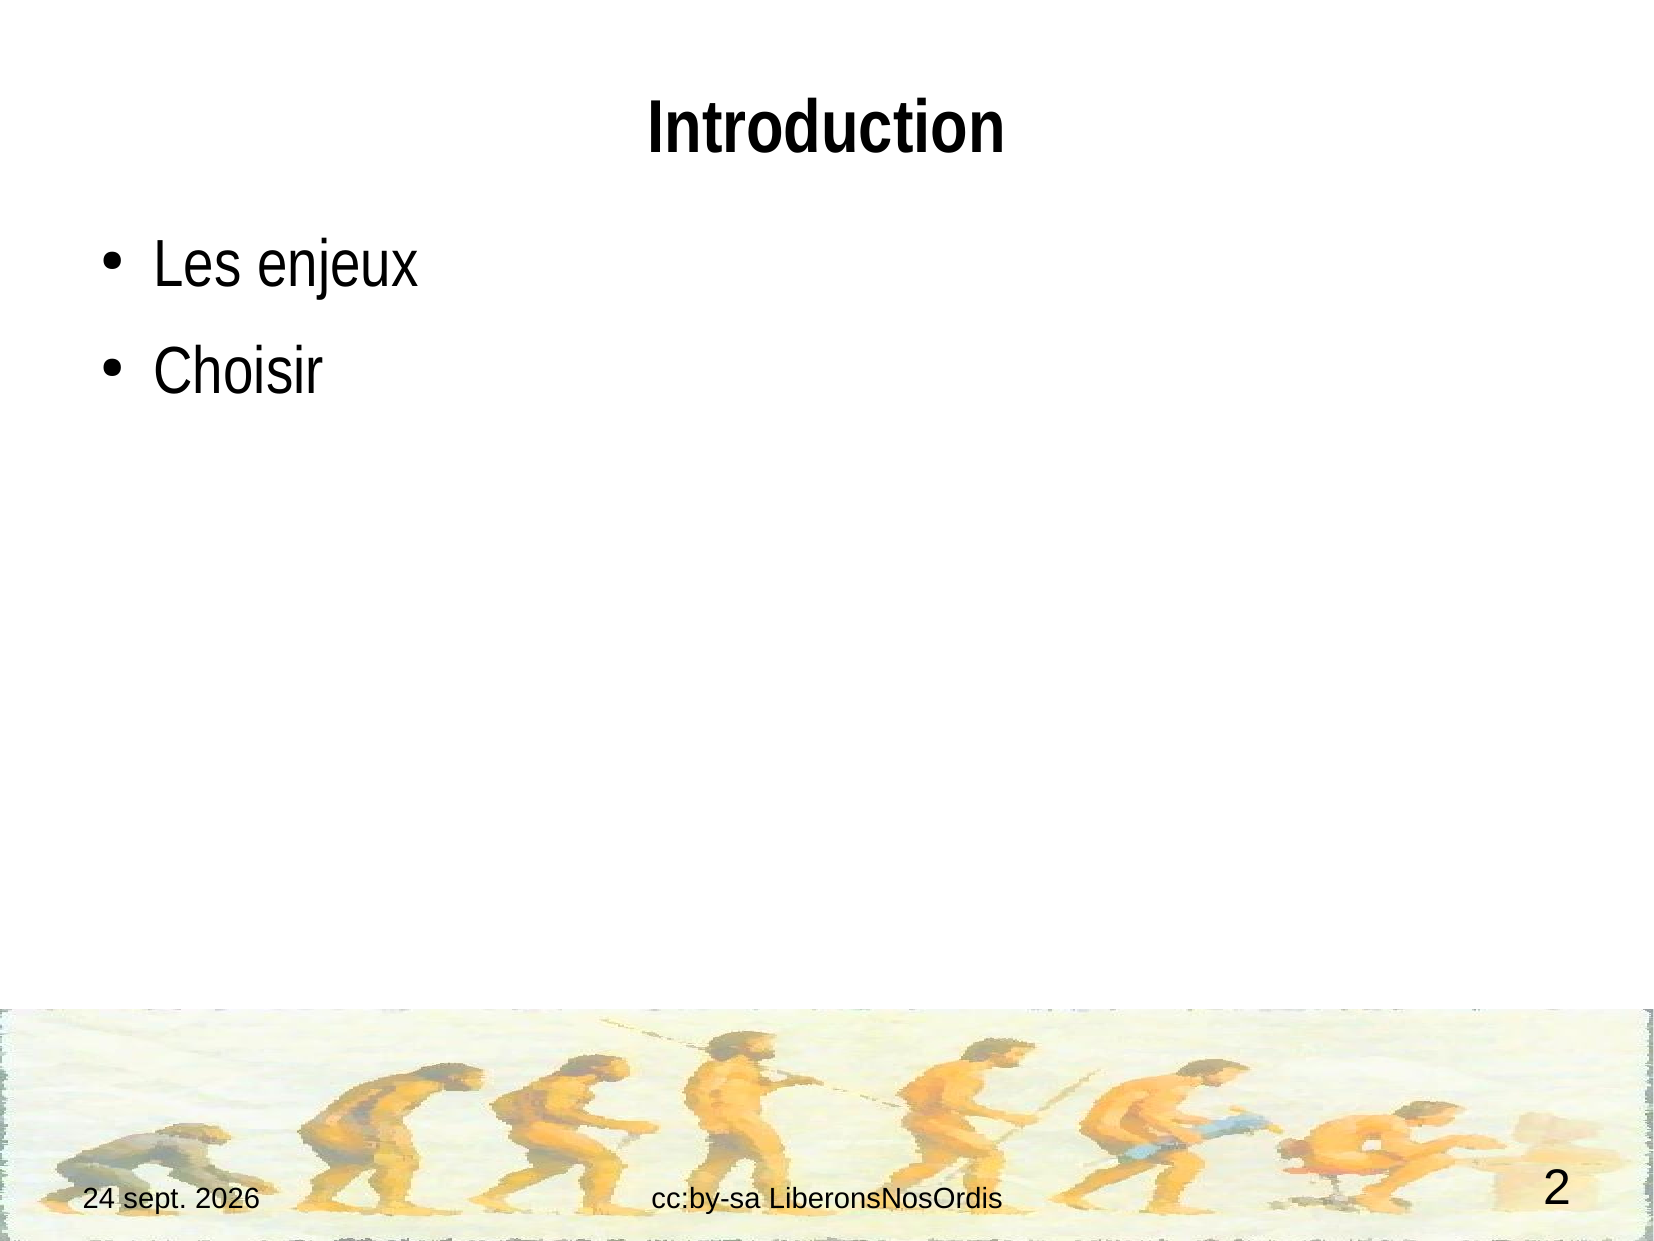

# Introduction
Les enjeux
Choisir
cc:by-sa LiberonsNosOrdis
2